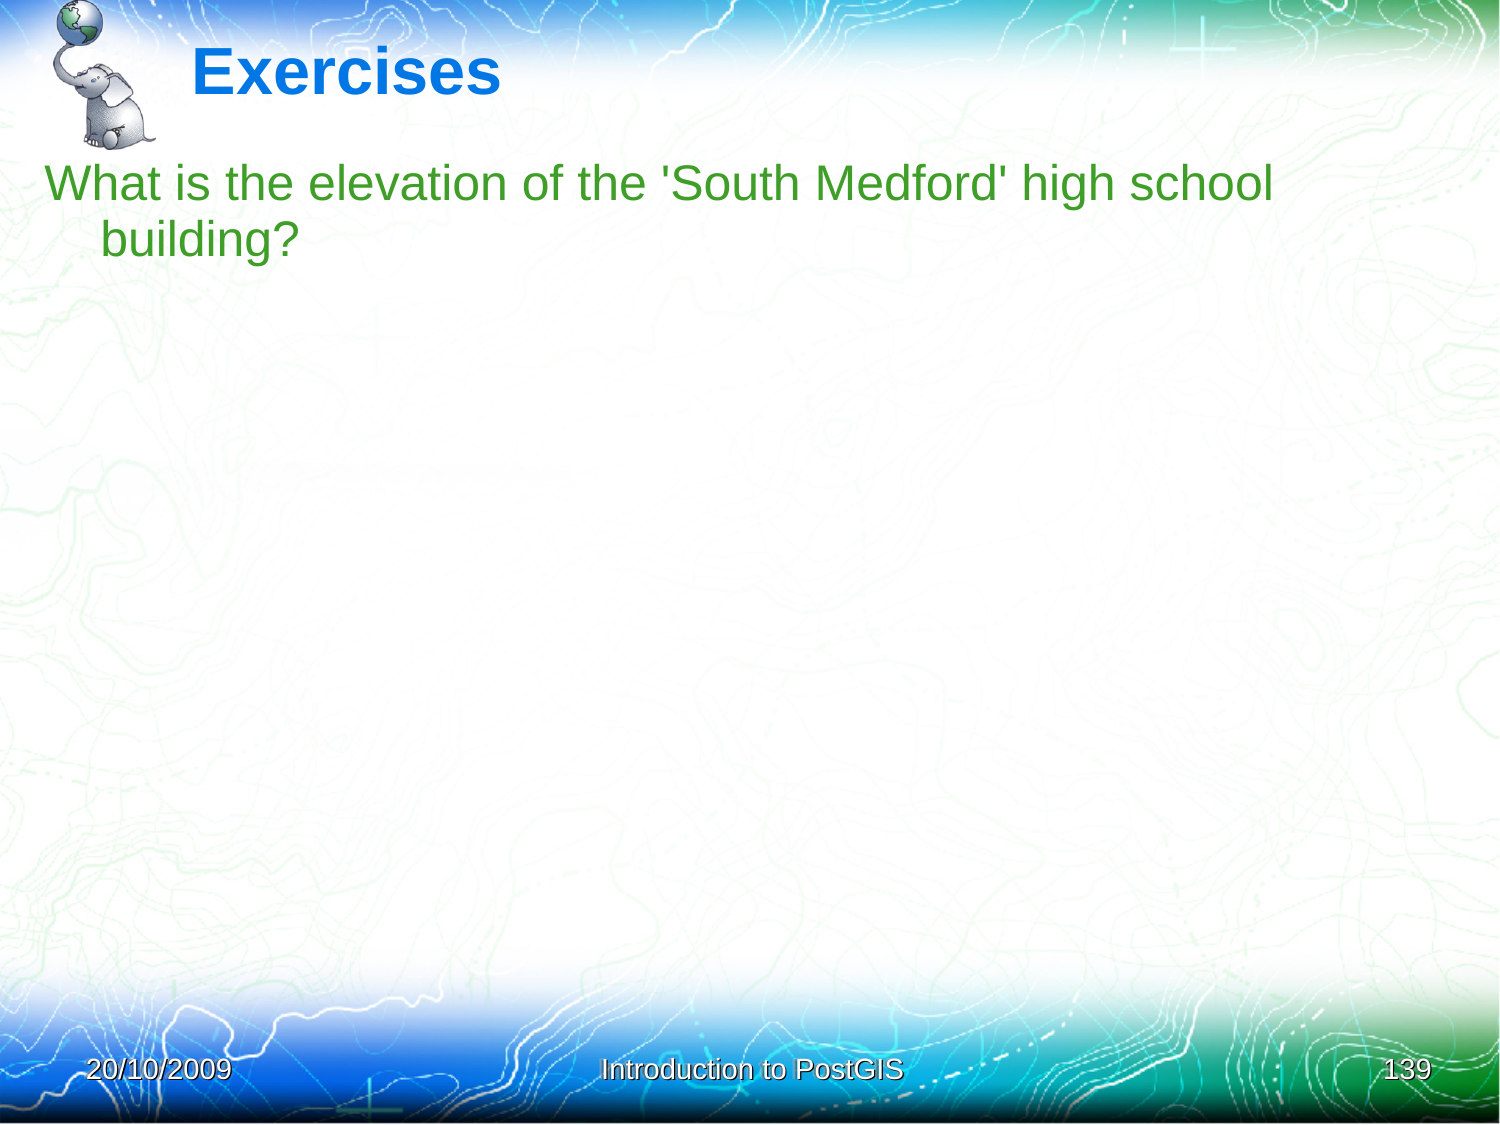

# Exercises
What is the elevation of the 'South Medford' high school building?
20/10/2009
Introduction to PostGIS
139